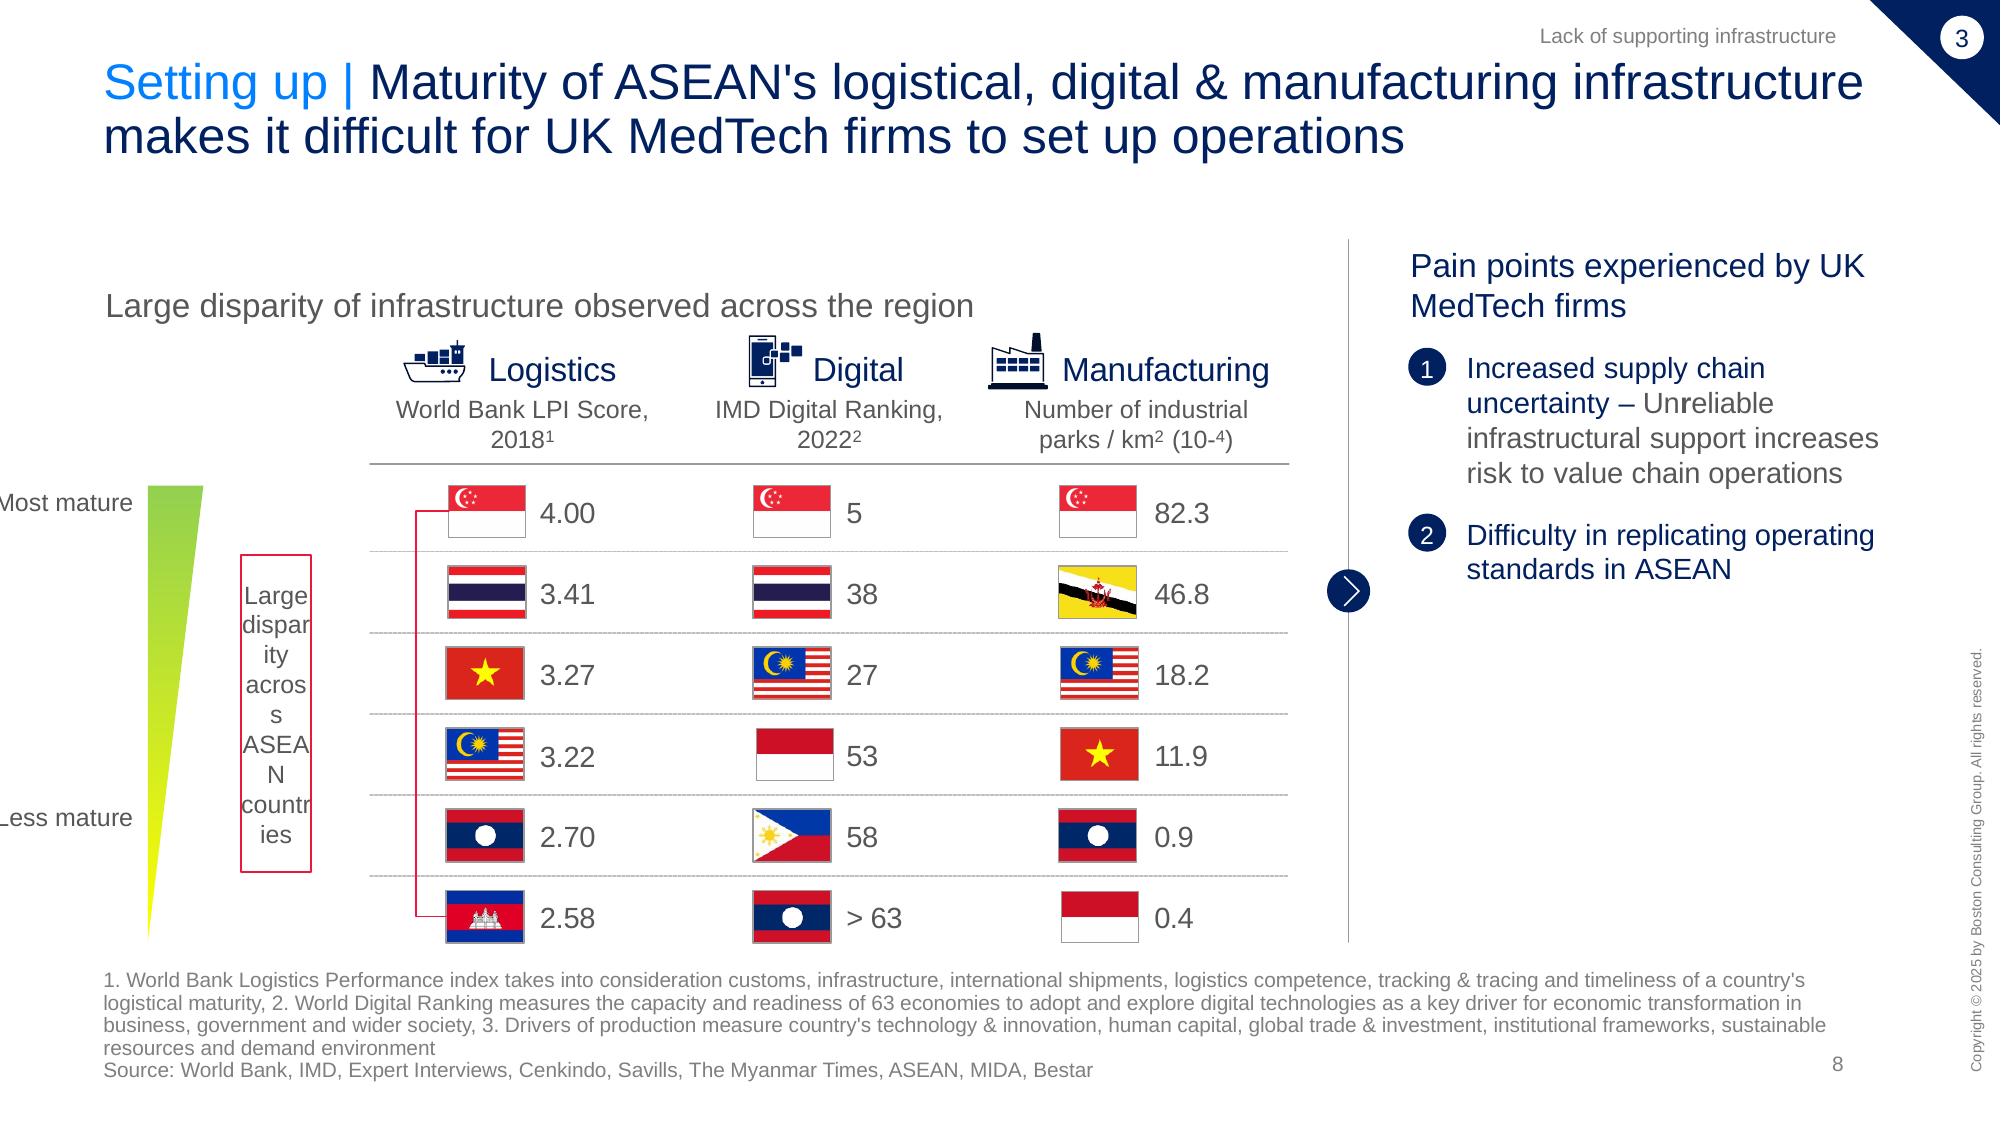

Lack of supporting infrastructure
3
# Setting up | Maturity of ASEAN's logistical, digital & manufacturing infrastructure makes it difficult for UK MedTech firms to set up operations
Pain points experienced by UK MedTech firms
Large disparity of infrastructure observed across the region
Logistics
World Bank LPI Score,
20181
Digital
IMD Digital Ranking,
20222
Manufacturing
Number of industrial parks / km2 (10-4)
1
Increased supply chain uncertainty – Unreliable infrastructural support increases risk to value chain operations
Most mature
4.00
5
82.3
2
Difficulty in replicating operating standards in ASEAN
Large disparity across ASEAN countries
3.41
38
46.8
3.27
27
18.2
3.22
53
11.9
Less mature
2.70
58
0.9
2.58
> 63
0.4
1. World Bank Logistics Performance index takes into consideration customs, infrastructure, international shipments, logistics competence, tracking & tracing and timeliness of a country's logistical maturity, 2. World Digital Ranking measures the capacity and readiness of 63 economies to adopt and explore digital technologies as a key driver for economic transformation in business, government and wider society, 3. Drivers of production measure country's technology & innovation, human capital, global trade & investment, institutional frameworks, sustainable resources and demand environment
Source: World Bank, IMD, Expert Interviews, Cenkindo, Savills, The Myanmar Times, ASEAN, MIDA, Bestar